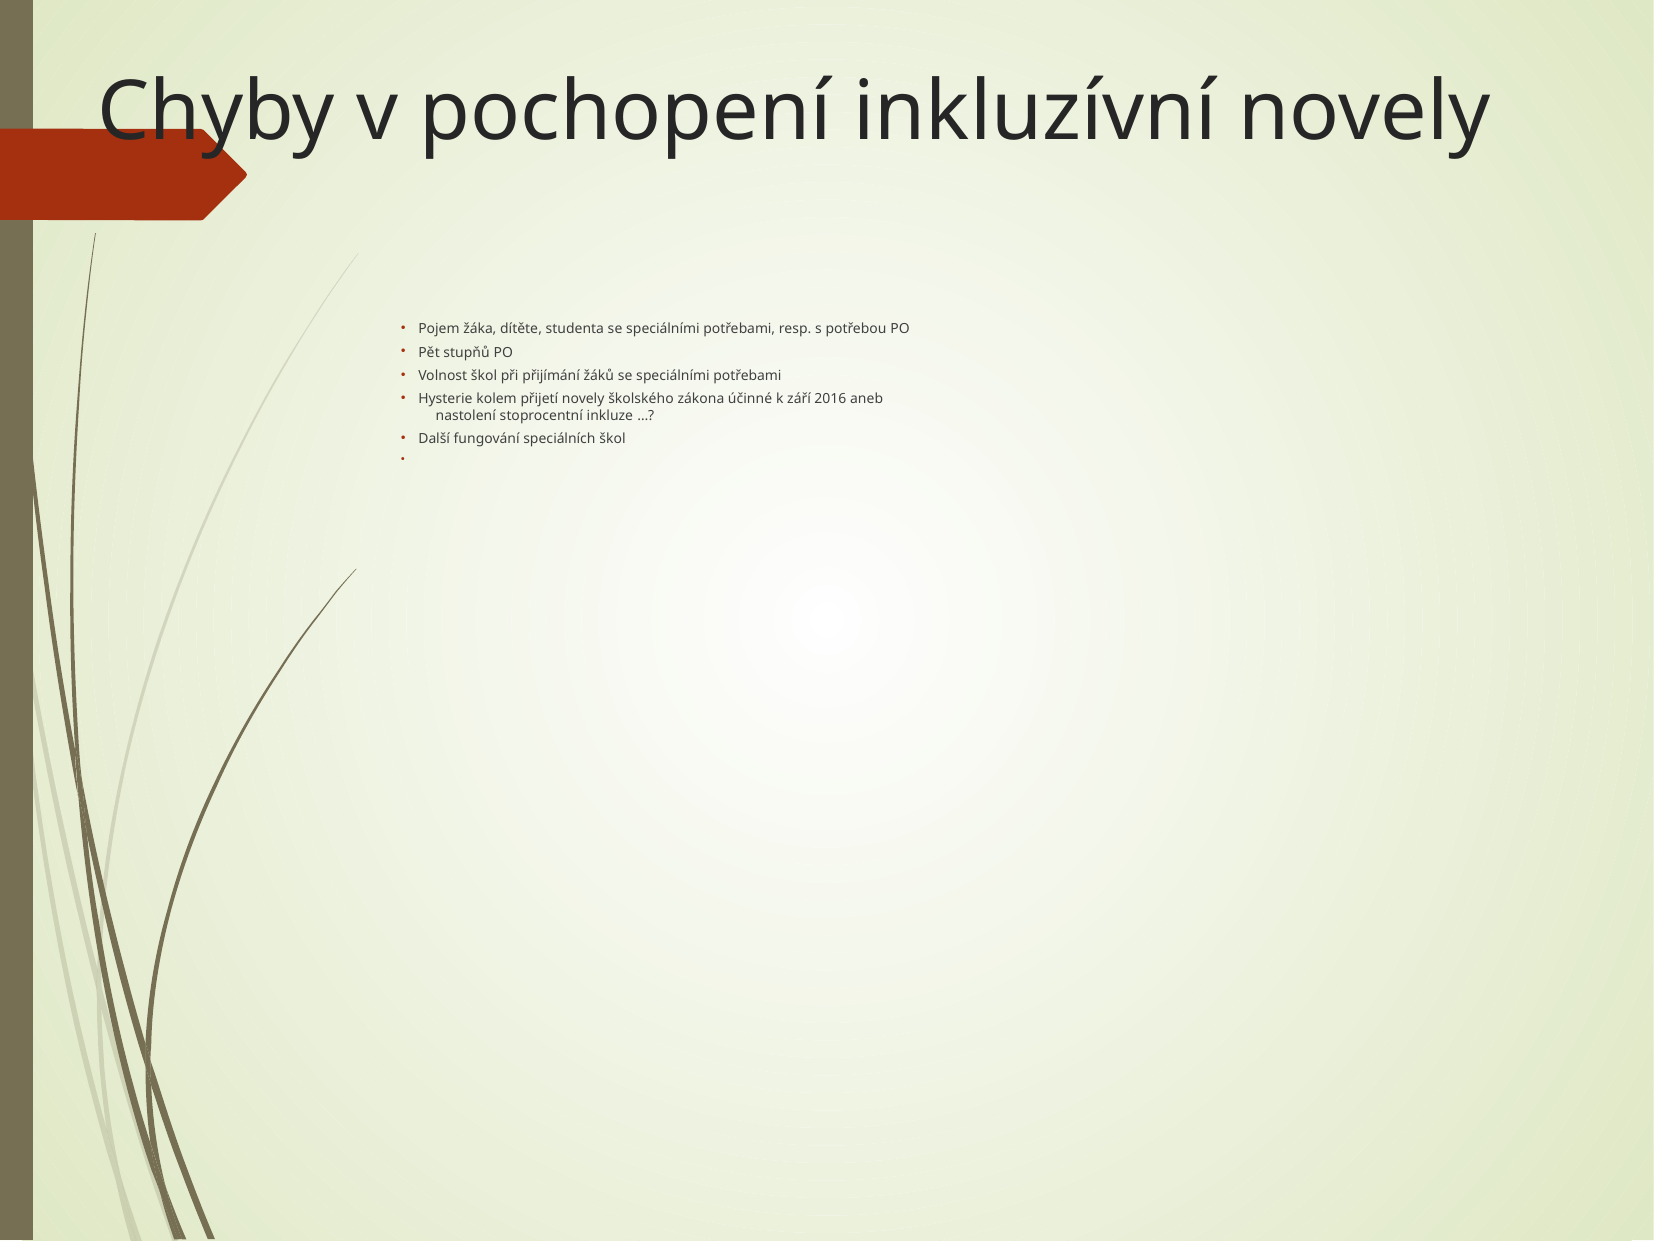

# Chyby v pochopení inkluzívní novely
Pojem žáka, dítěte, studenta se speciálními potřebami, resp. s potřebou PO
Pět stupňů PO
Volnost škol při přijímání žáků se speciálními potřebami
Hysterie kolem přijetí novely školského zákona účinné k září 2016 aneb nastolení stoprocentní inkluze …?
Další fungování speciálních škol